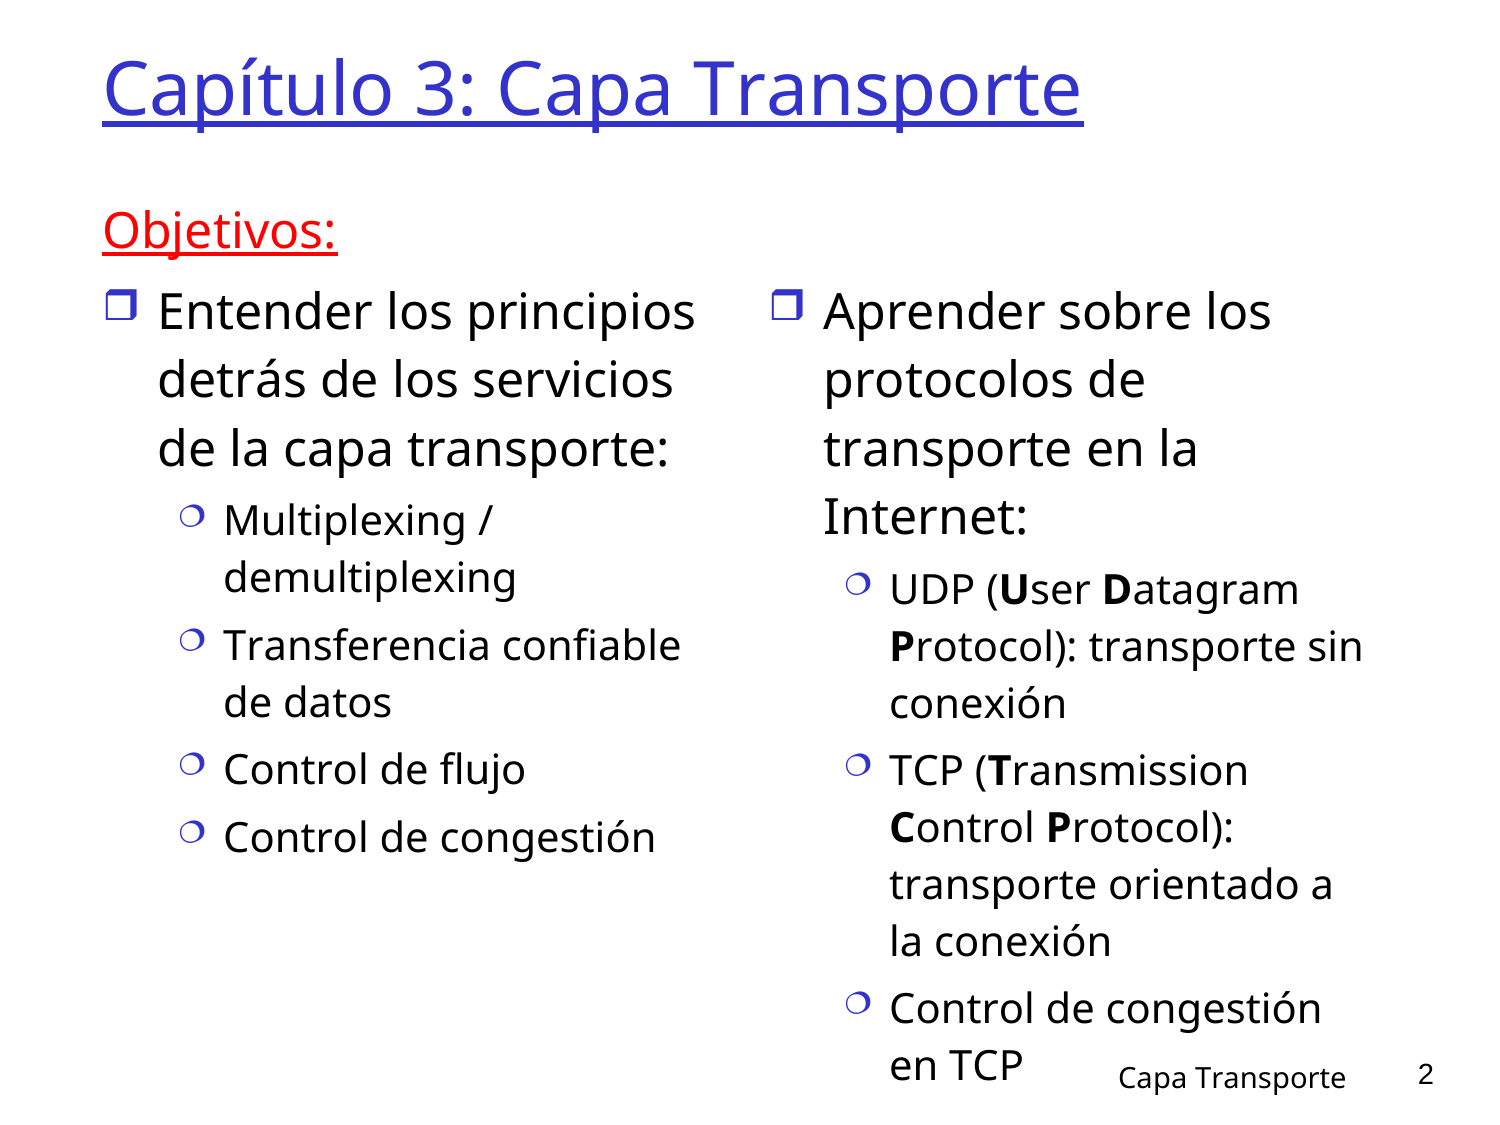

# Capítulo 3: Capa Transporte
Objetivos:
Entender los principios detrás de los servicios de la capa transporte:
Multiplexing / demultiplexing
Transferencia confiable de datos
Control de flujo
Control de congestión
Aprender sobre los protocolos de transporte en la Internet:
UDP (User Datagram Protocol): transporte sin conexión
TCP (Transmission Control Protocol): transporte orientado a la conexión
Control de congestión en TCP
2